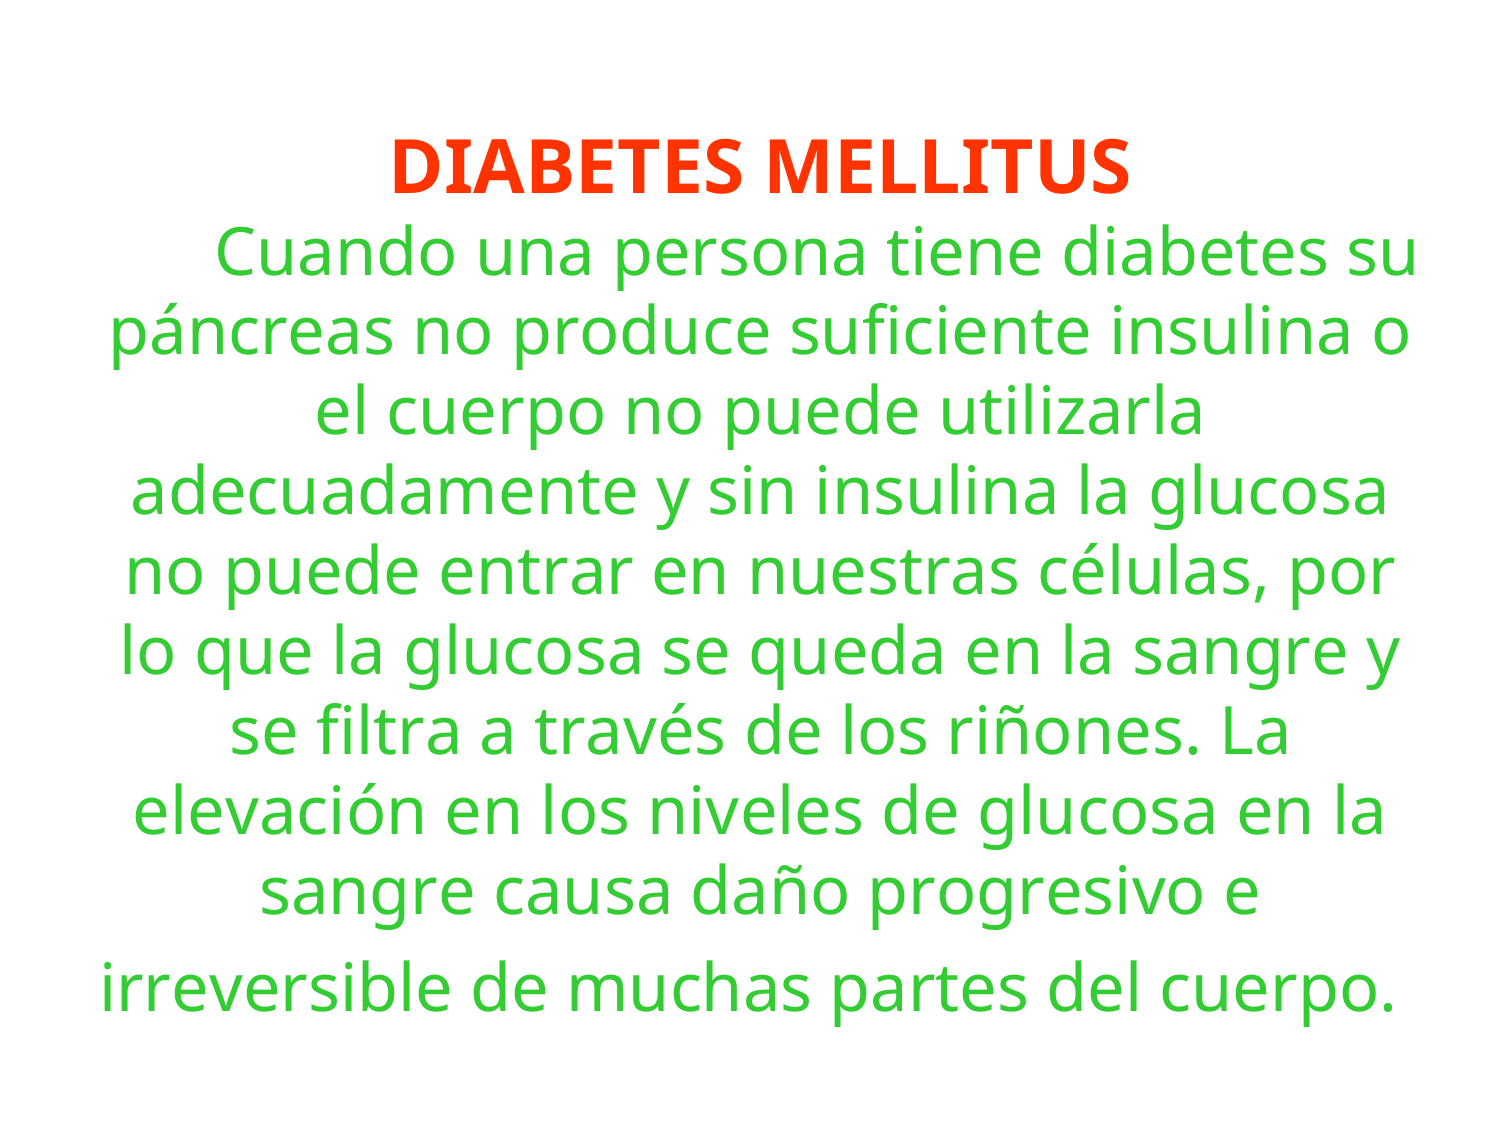

# DIABETES MELLITUS Cuando una persona tiene diabetes su páncreas no produce suficiente insulina o el cuerpo no puede utilizarla adecuadamente y sin insulina la glucosa no puede entrar en nuestras células, por lo que la glucosa se queda en la sangre y se filtra a través de los riñones. La elevación en los niveles de glucosa en la sangre causa daño progresivo e irreversible de muchas partes del cuerpo.